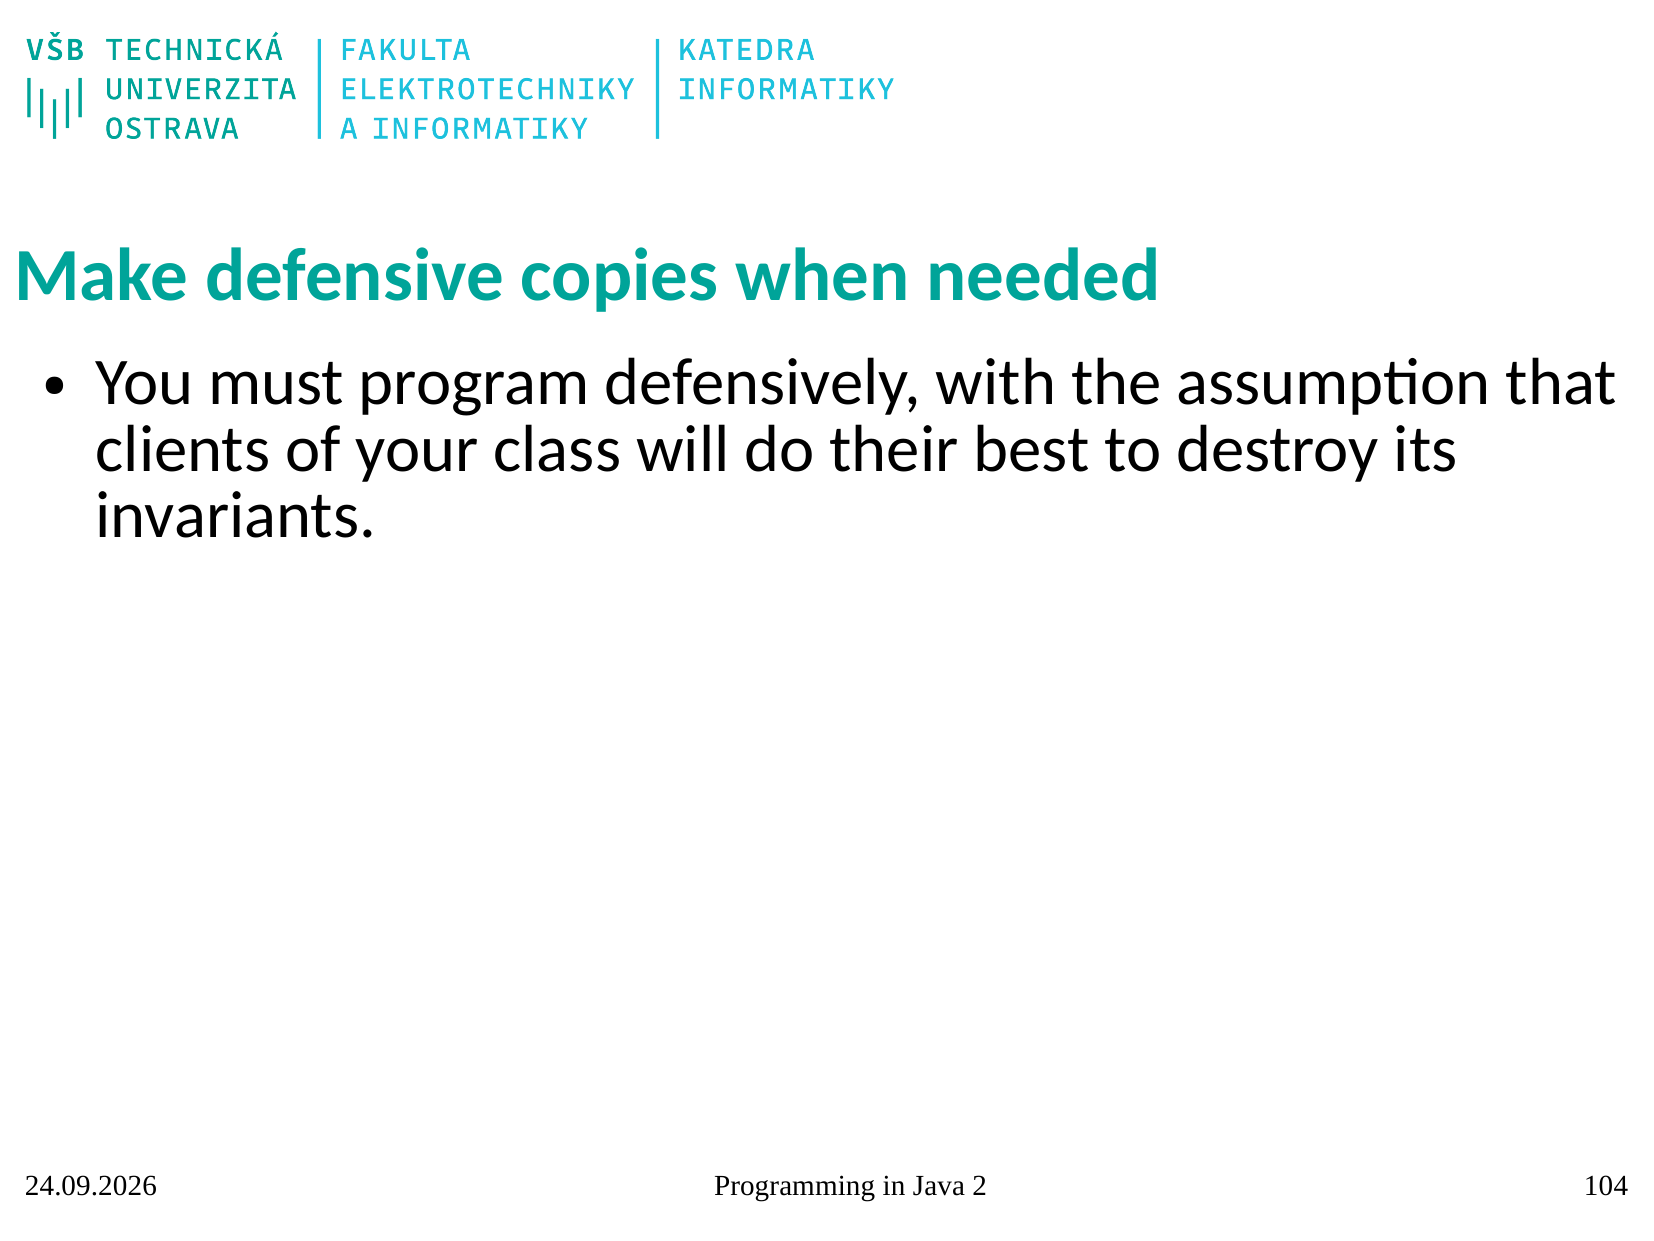

# Make defensive copies when needed
You must program defensively, with the assumption that clients of your class will do their best to destroy its invariants.
Programming in Java 2
104